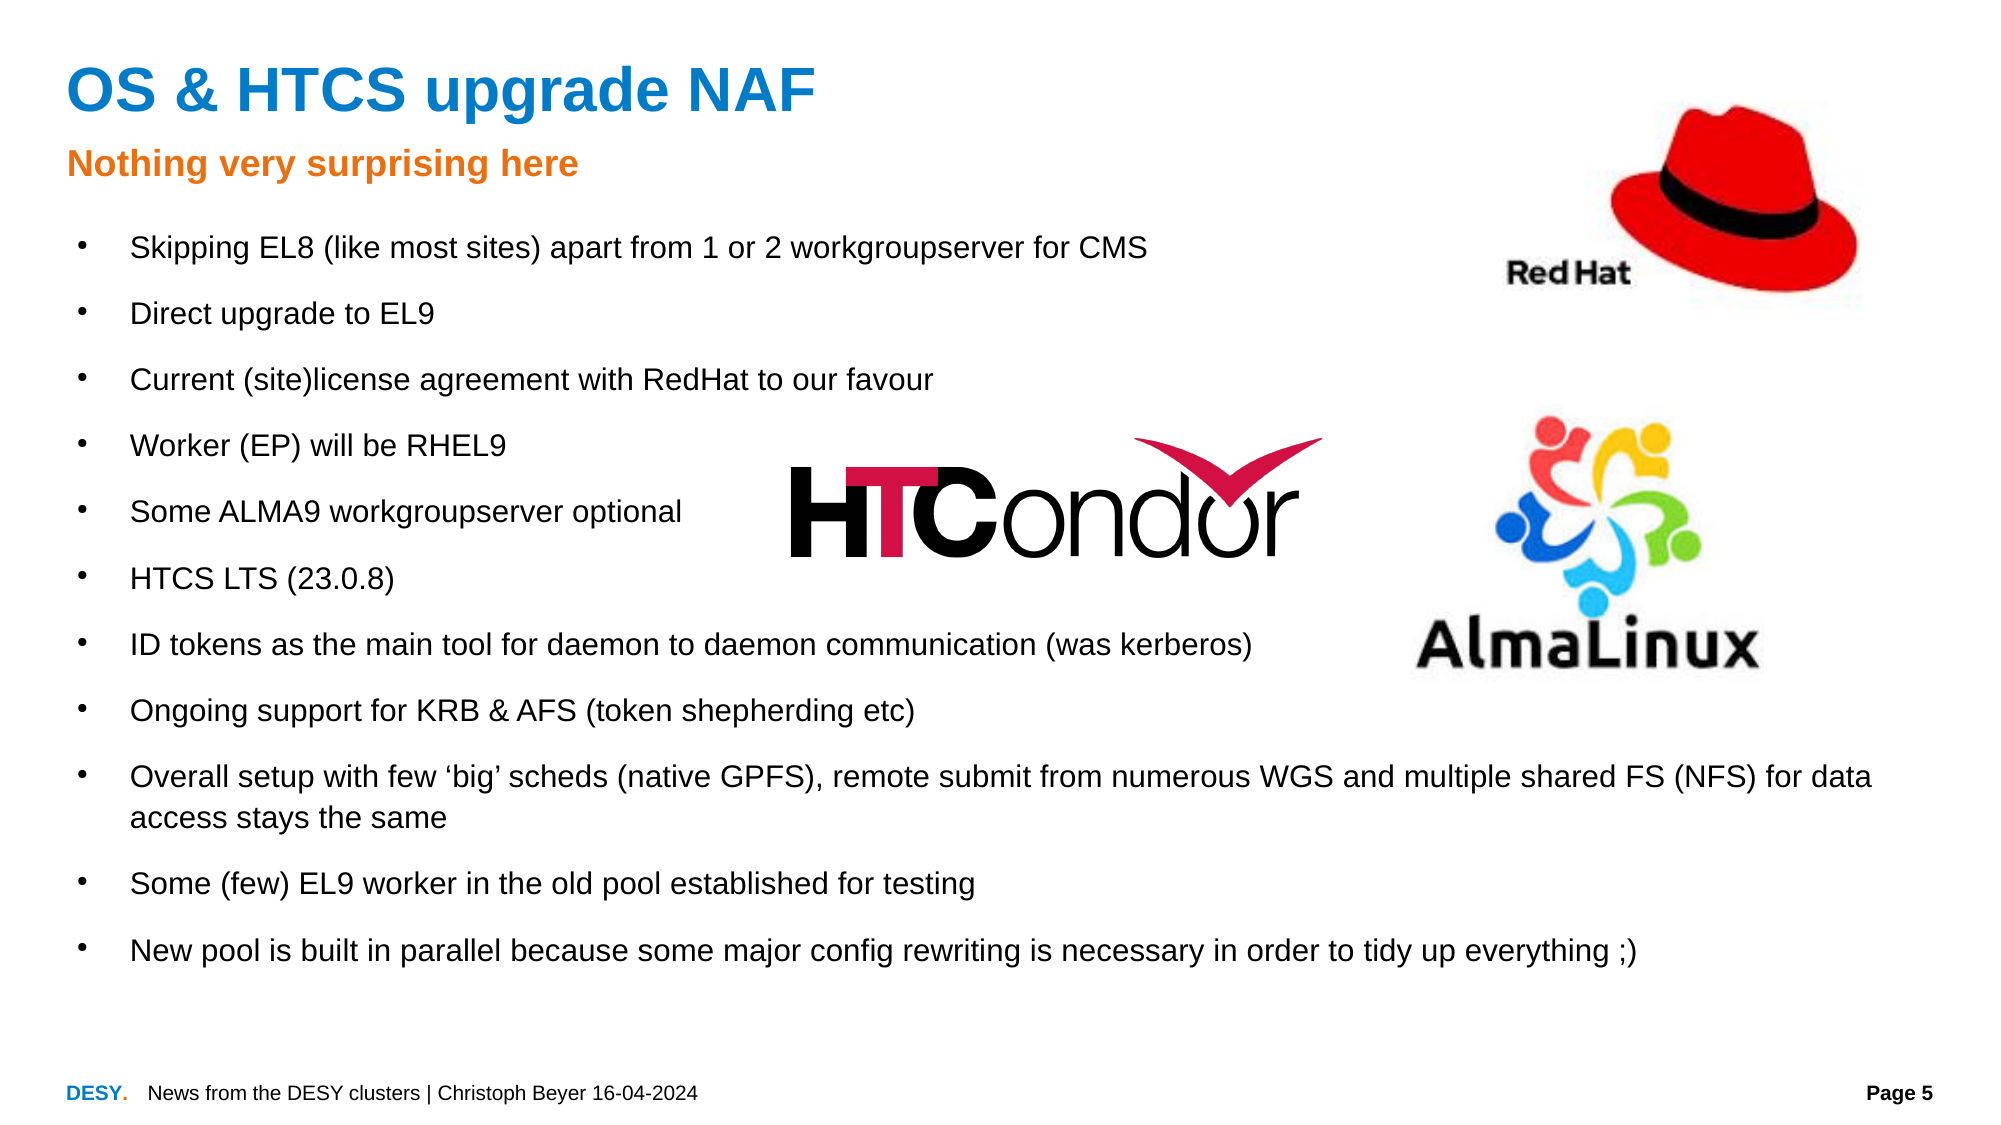

# OS & HTCS upgrade NAF
Nothing very surprising here
Skipping EL8 (like most sites) apart from 1 or 2 workgroupserver for CMS
Direct upgrade to EL9
Current (site)license agreement with RedHat to our favour
Worker (EP) will be RHEL9
Some ALMA9 workgroupserver optional
HTCS LTS (23.0.8)
ID tokens as the main tool for daemon to daemon communication (was kerberos)
Ongoing support for KRB & AFS (token shepherding etc)
Overall setup with few ‘big’ scheds (native GPFS), remote submit from numerous WGS and multiple shared FS (NFS) for data access stays the same
Some (few) EL9 worker in the old pool established for testing
New pool is built in parallel because some major config rewriting is necessary in order to tidy up everything ;)
News from the DESY clusters | Christoph Beyer 16-04-2024